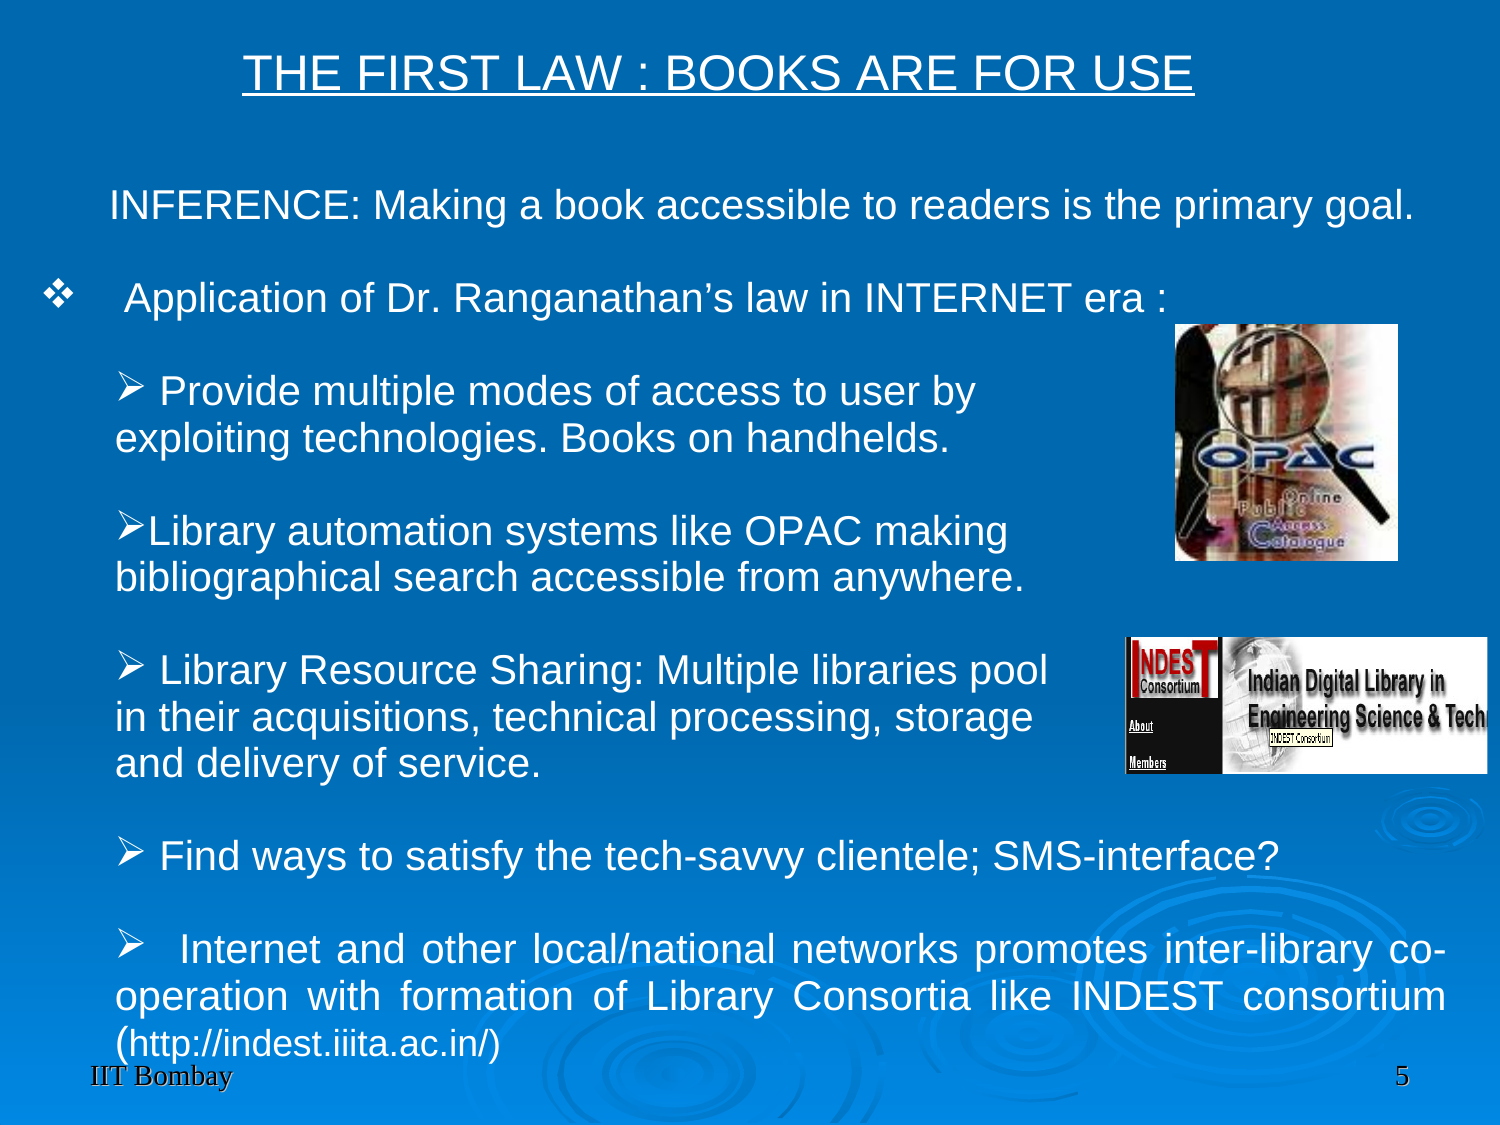

THE FIRST LAW : BOOKS ARE FOR USE
 INFERENCE: Making a book accessible to readers is the primary goal.
 Application of Dr. Ranganathan’s law in INTERNET era :
 Provide multiple modes of access to user by exploiting technologies. Books on handhelds.
Library automation systems like OPAC making bibliographical search accessible from anywhere.
 Library Resource Sharing: Multiple libraries pool
in their acquisitions, technical processing, storage
and delivery of service.
 Find ways to satisfy the tech-savvy clientele; SMS-interface?
 Internet and other local/national networks promotes inter-library co-operation with formation of Library Consortia like INDEST consortium (http://indest.iiita.ac.in/)‏
IIT Bombay
5